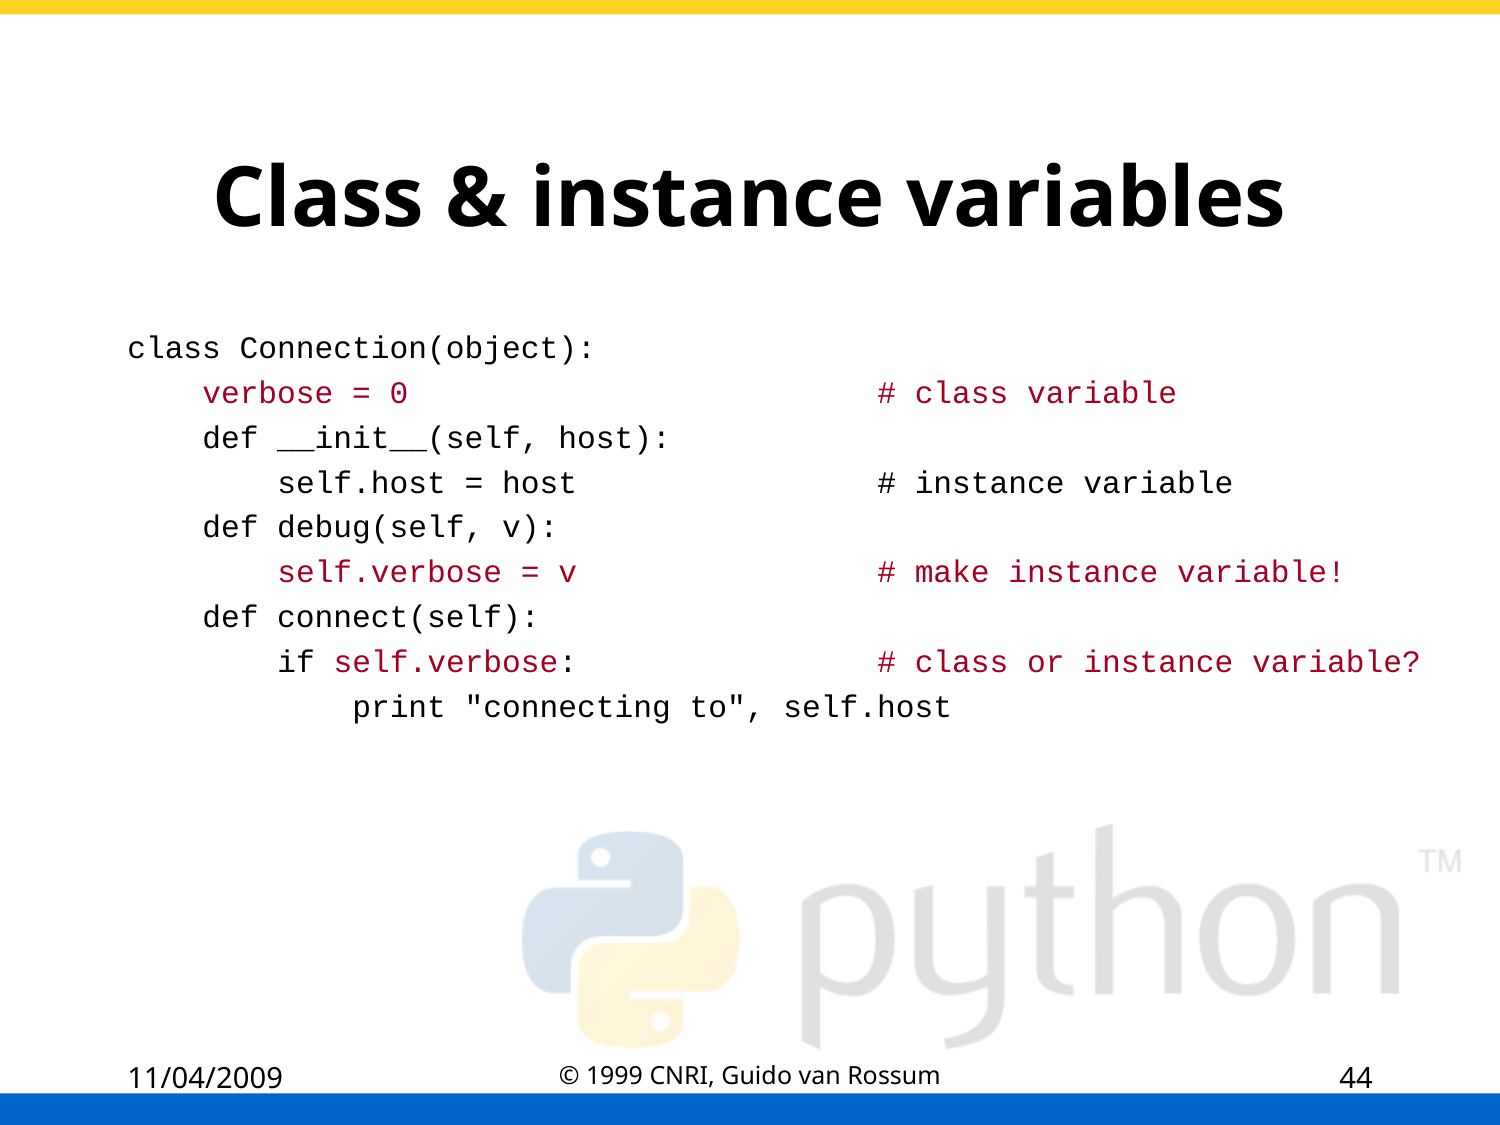

# Class & instance variables
class Connection(object):
 verbose = 0				# class variable
 def __init__(self, host):
 self.host = host		# instance variable
 def debug(self, v):
 self.verbose = v		# make instance variable!
 def connect(self):
 if self.verbose:		# class or instance variable?
 print "connecting to", self.host
11/04/2009
© 1999 CNRI, Guido van Rossum
44